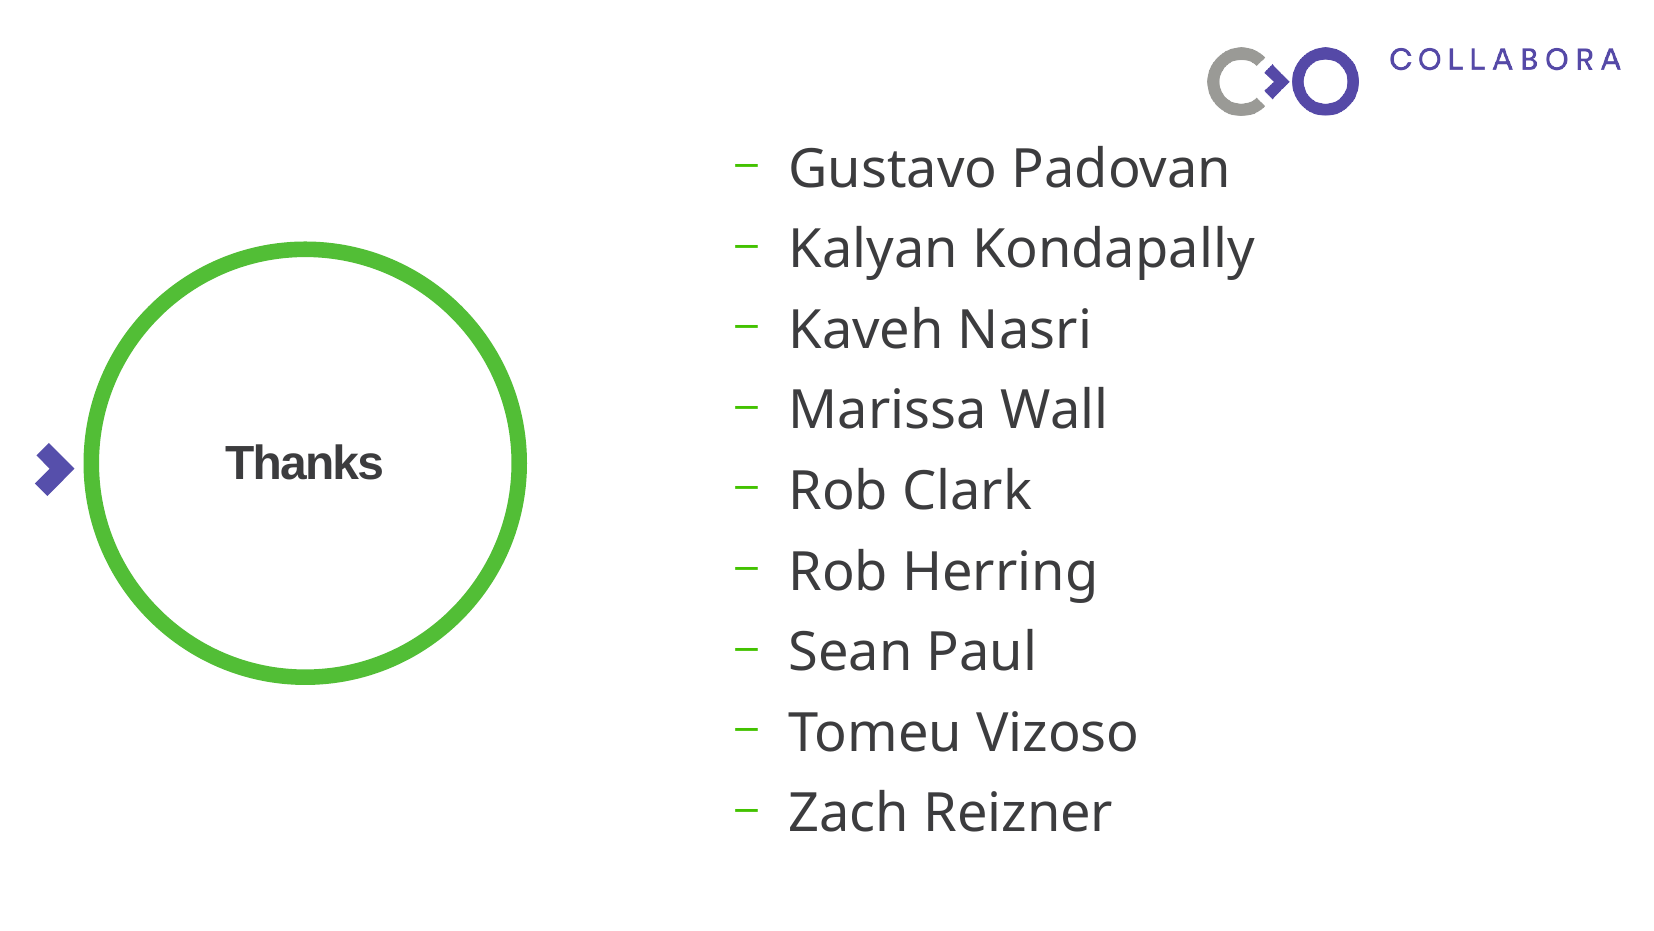

Gustavo Padovan
Kalyan Kondapally
Kaveh Nasri
Marissa Wall
Rob Clark
Rob Herring
Sean Paul
Tomeu Vizoso
Zach Reizner
# Thanks